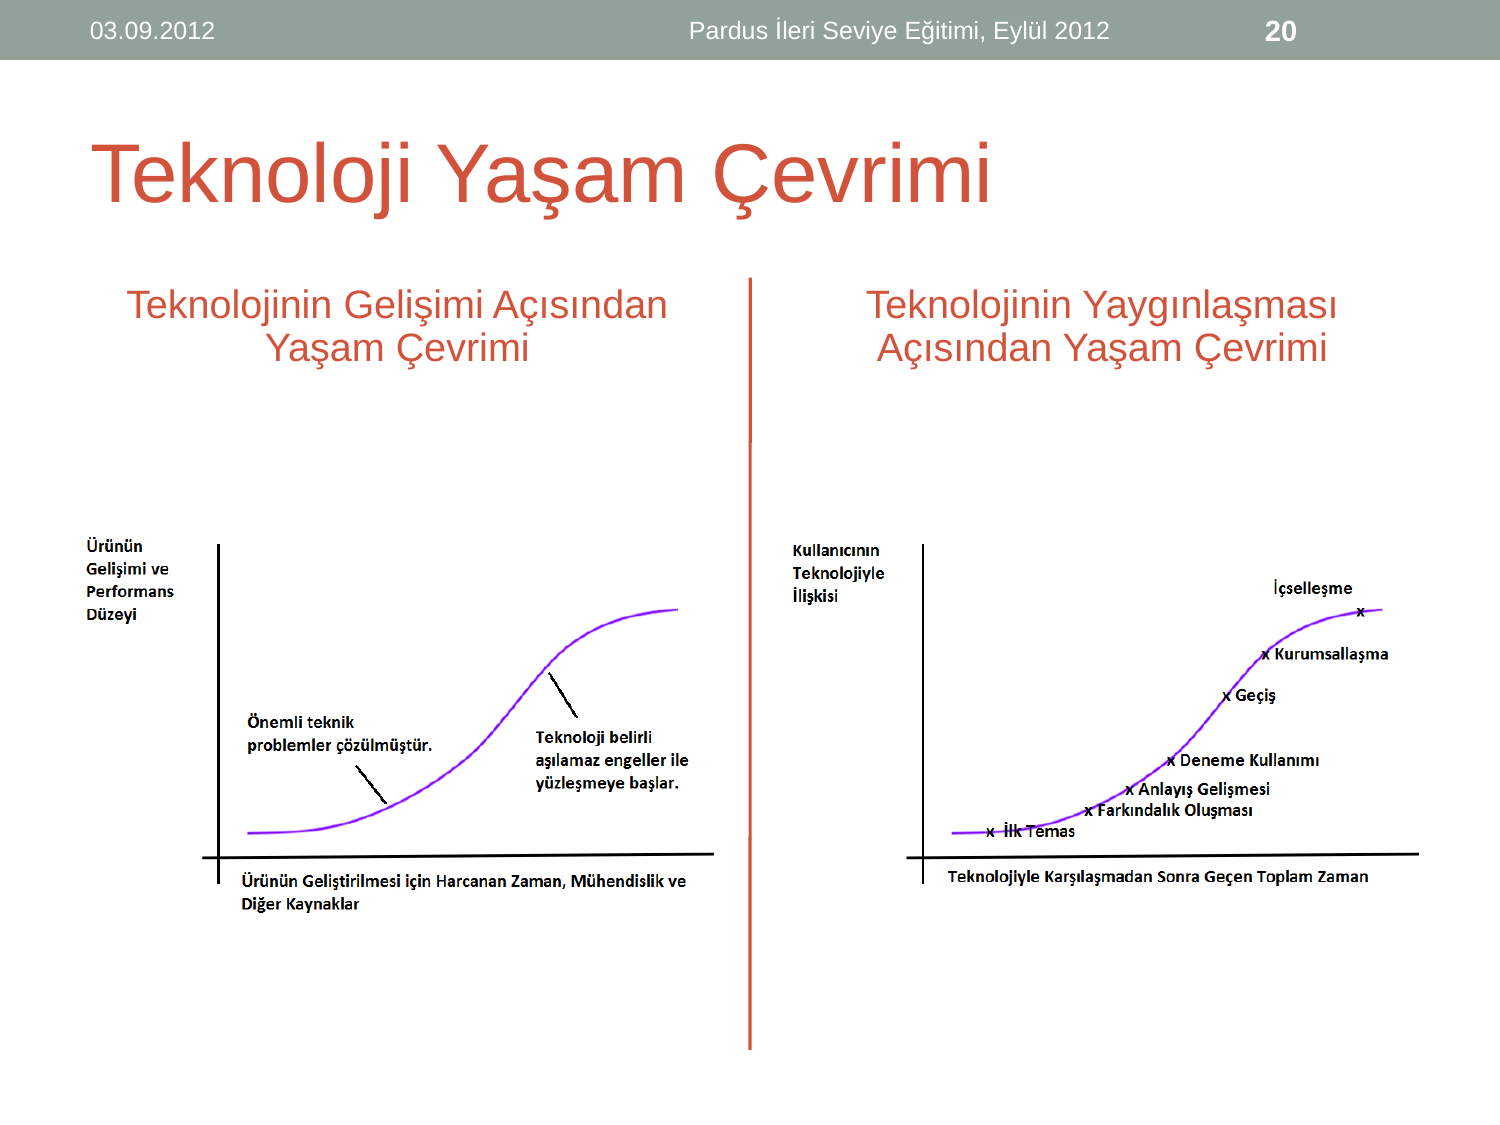

03.09.2012
Pardus İleri Seviye Eğitimi, Eylül 2012
# Teknoloji Yaşam Çevrimi
Teknolojinin Gelişimi Açısından Yaşam Çevrimi
Teknolojinin Yaygınlaşması Açısından Yaşam Çevrimi